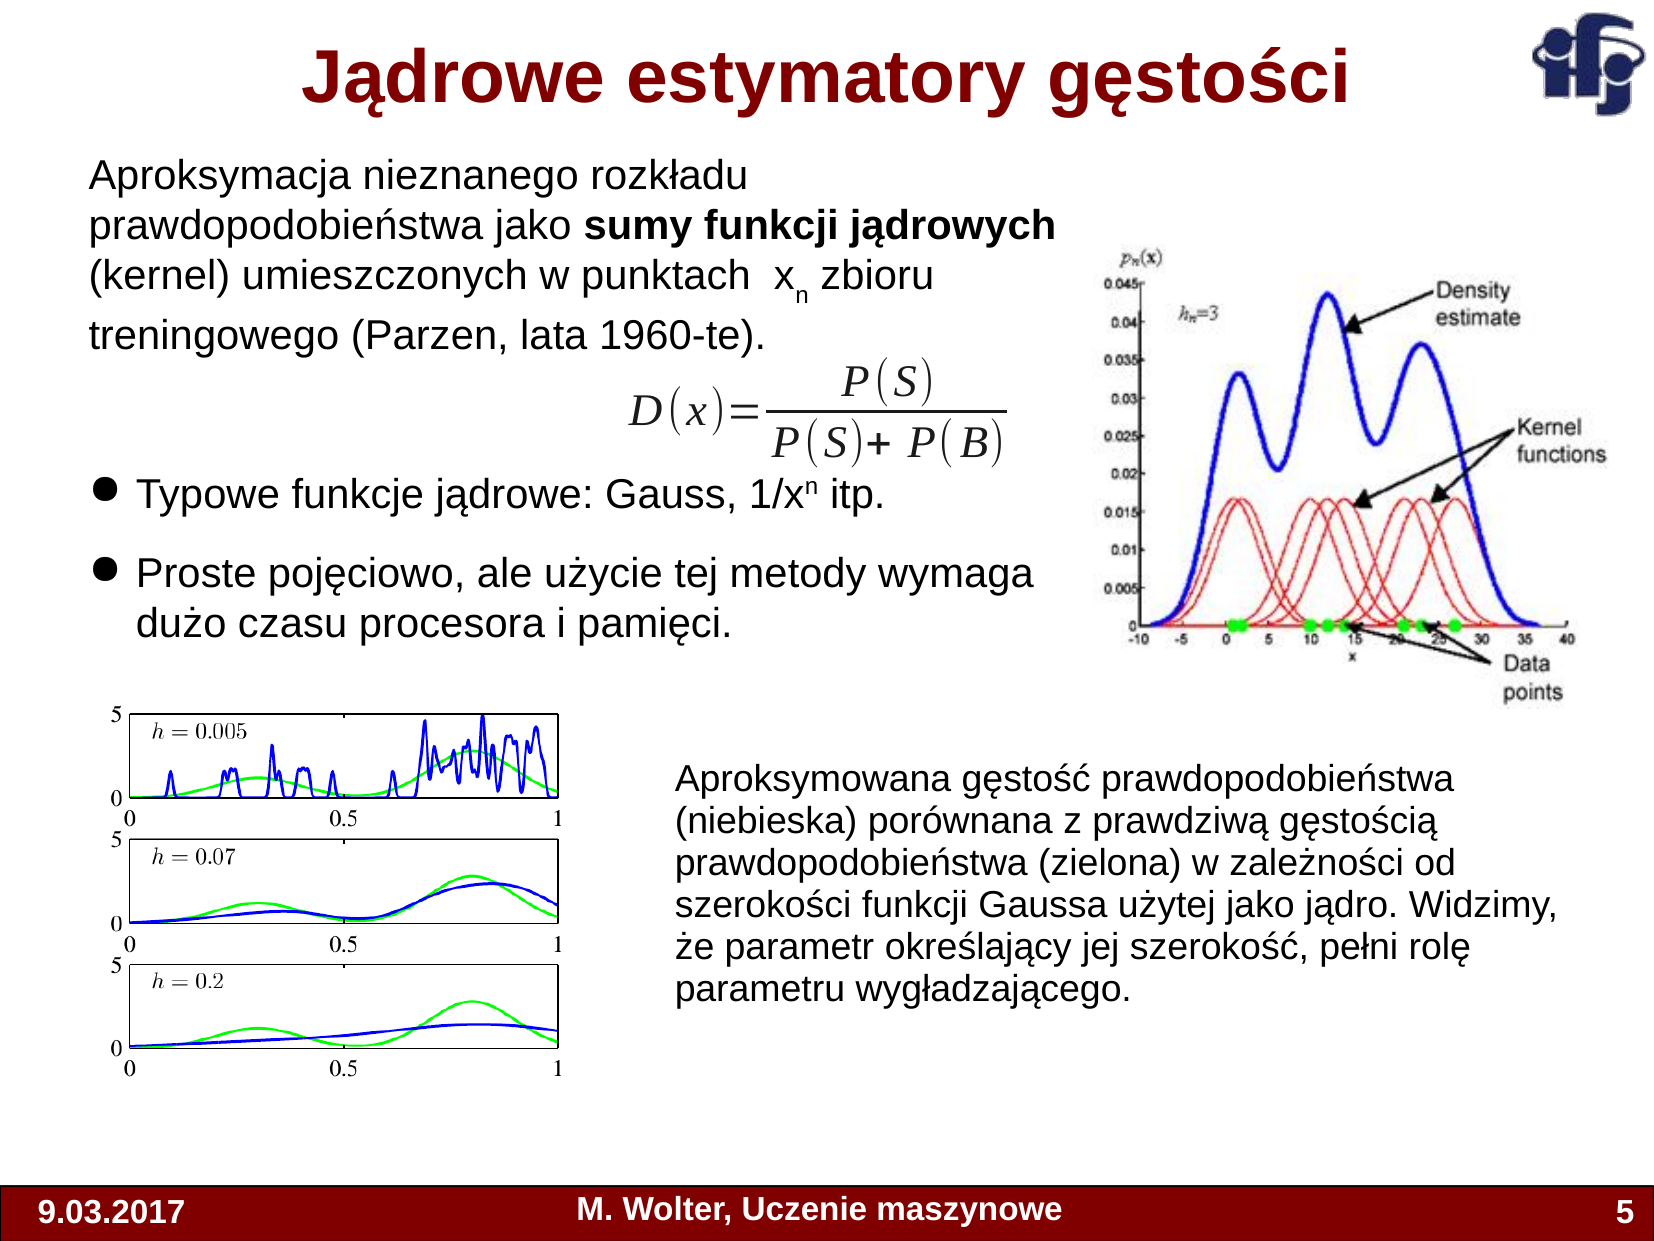

# Jądrowe estymatory gęstości
Aproksymacja nieznanego rozkładu prawdopodobieństwa jako sumy funkcji jądrowych (kernel) umieszczonych w punktach xn zbioru treningowego (Parzen, lata 1960-te).
Typowe funkcje jądrowe: Gauss, 1/xn itp.
Proste pojęciowo, ale użycie tej metody wymaga dużo czasu procesora i pamięci.
Aproksymowana gęstość prawdopodobieństwa (niebieska) porównana z prawdziwą gęstością prawdopodobieństwa (zielona) w zależności od szerokości funkcji Gaussa użytej jako jądro. Widzimy, że parametr określający jej szerokość, pełni rolę parametru wygładzającego.
9.03.2017
Machine Learning, M. Wolter